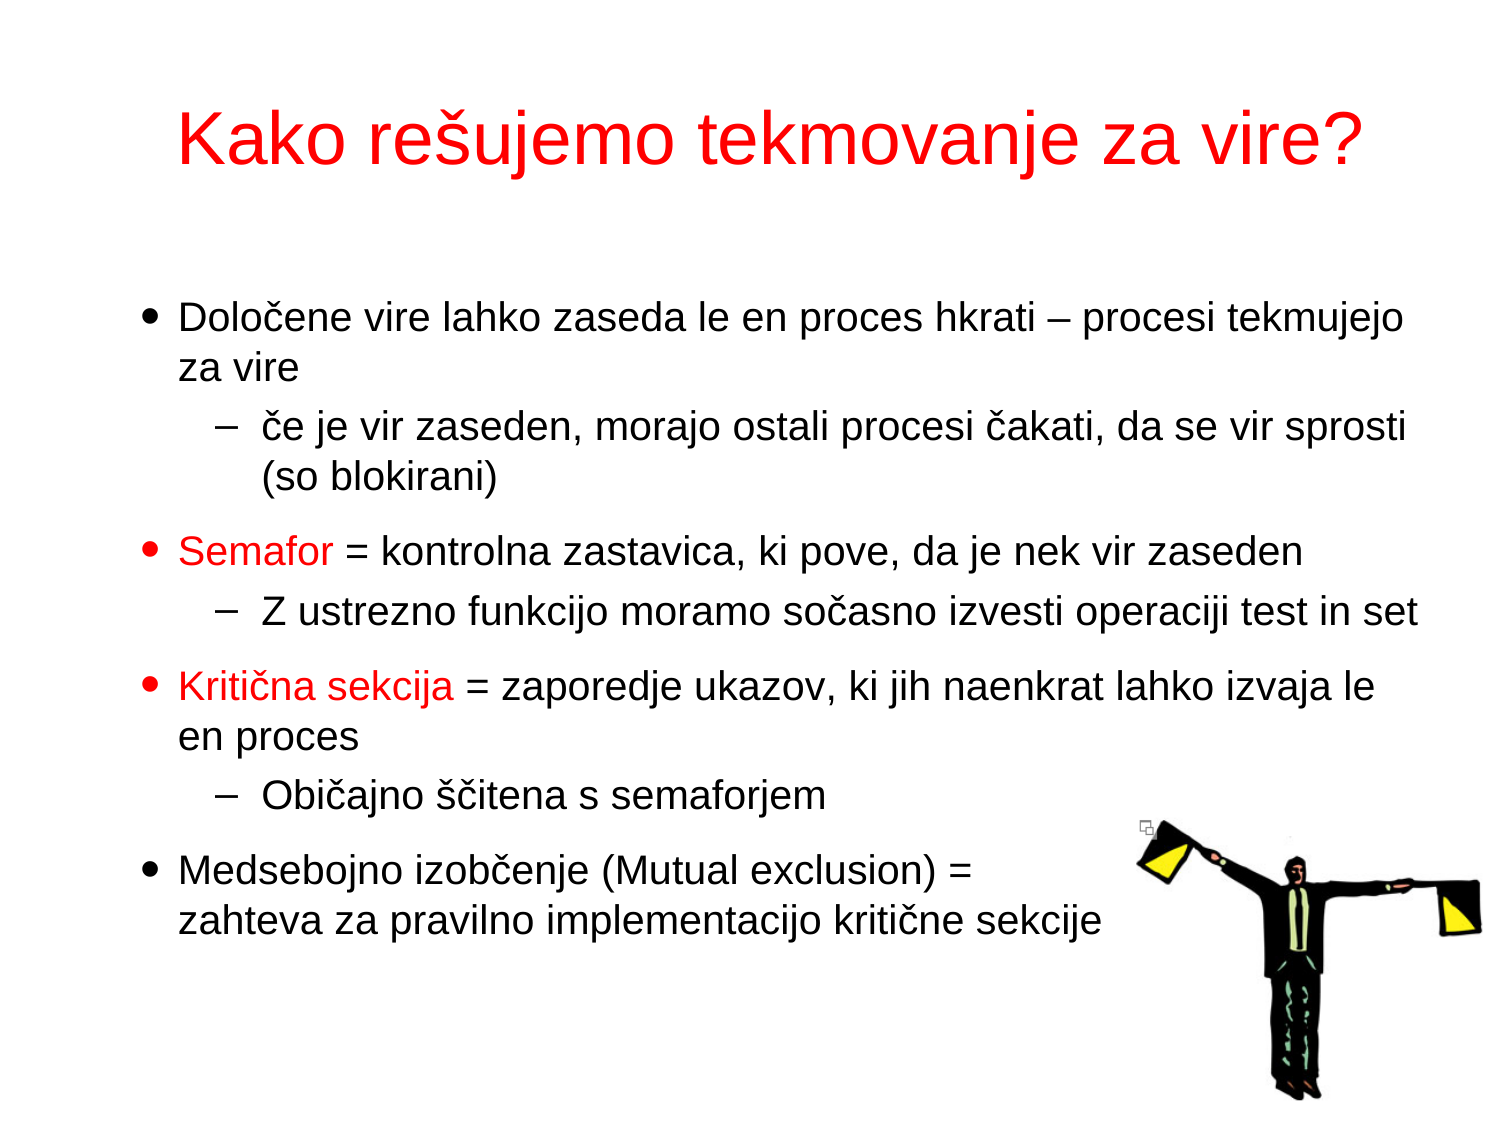

# Kako rešujemo tekmovanje za vire?
Določene vire lahko zaseda le en proces hkrati – procesi tekmujejo za vire
če je vir zaseden, morajo ostali procesi čakati, da se vir sprosti (so blokirani)
Semafor = kontrolna zastavica, ki pove, da je nek vir zaseden
Z ustrezno funkcijo moramo sočasno izvesti operaciji test in set
Kritična sekcija = zaporedje ukazov, ki jih naenkrat lahko izvaja le en proces
Običajno ščitena s semaforjem
Medsebojno izobčenje (Mutual exclusion) =
zahteva za pravilno implementacijo kritične sekcije